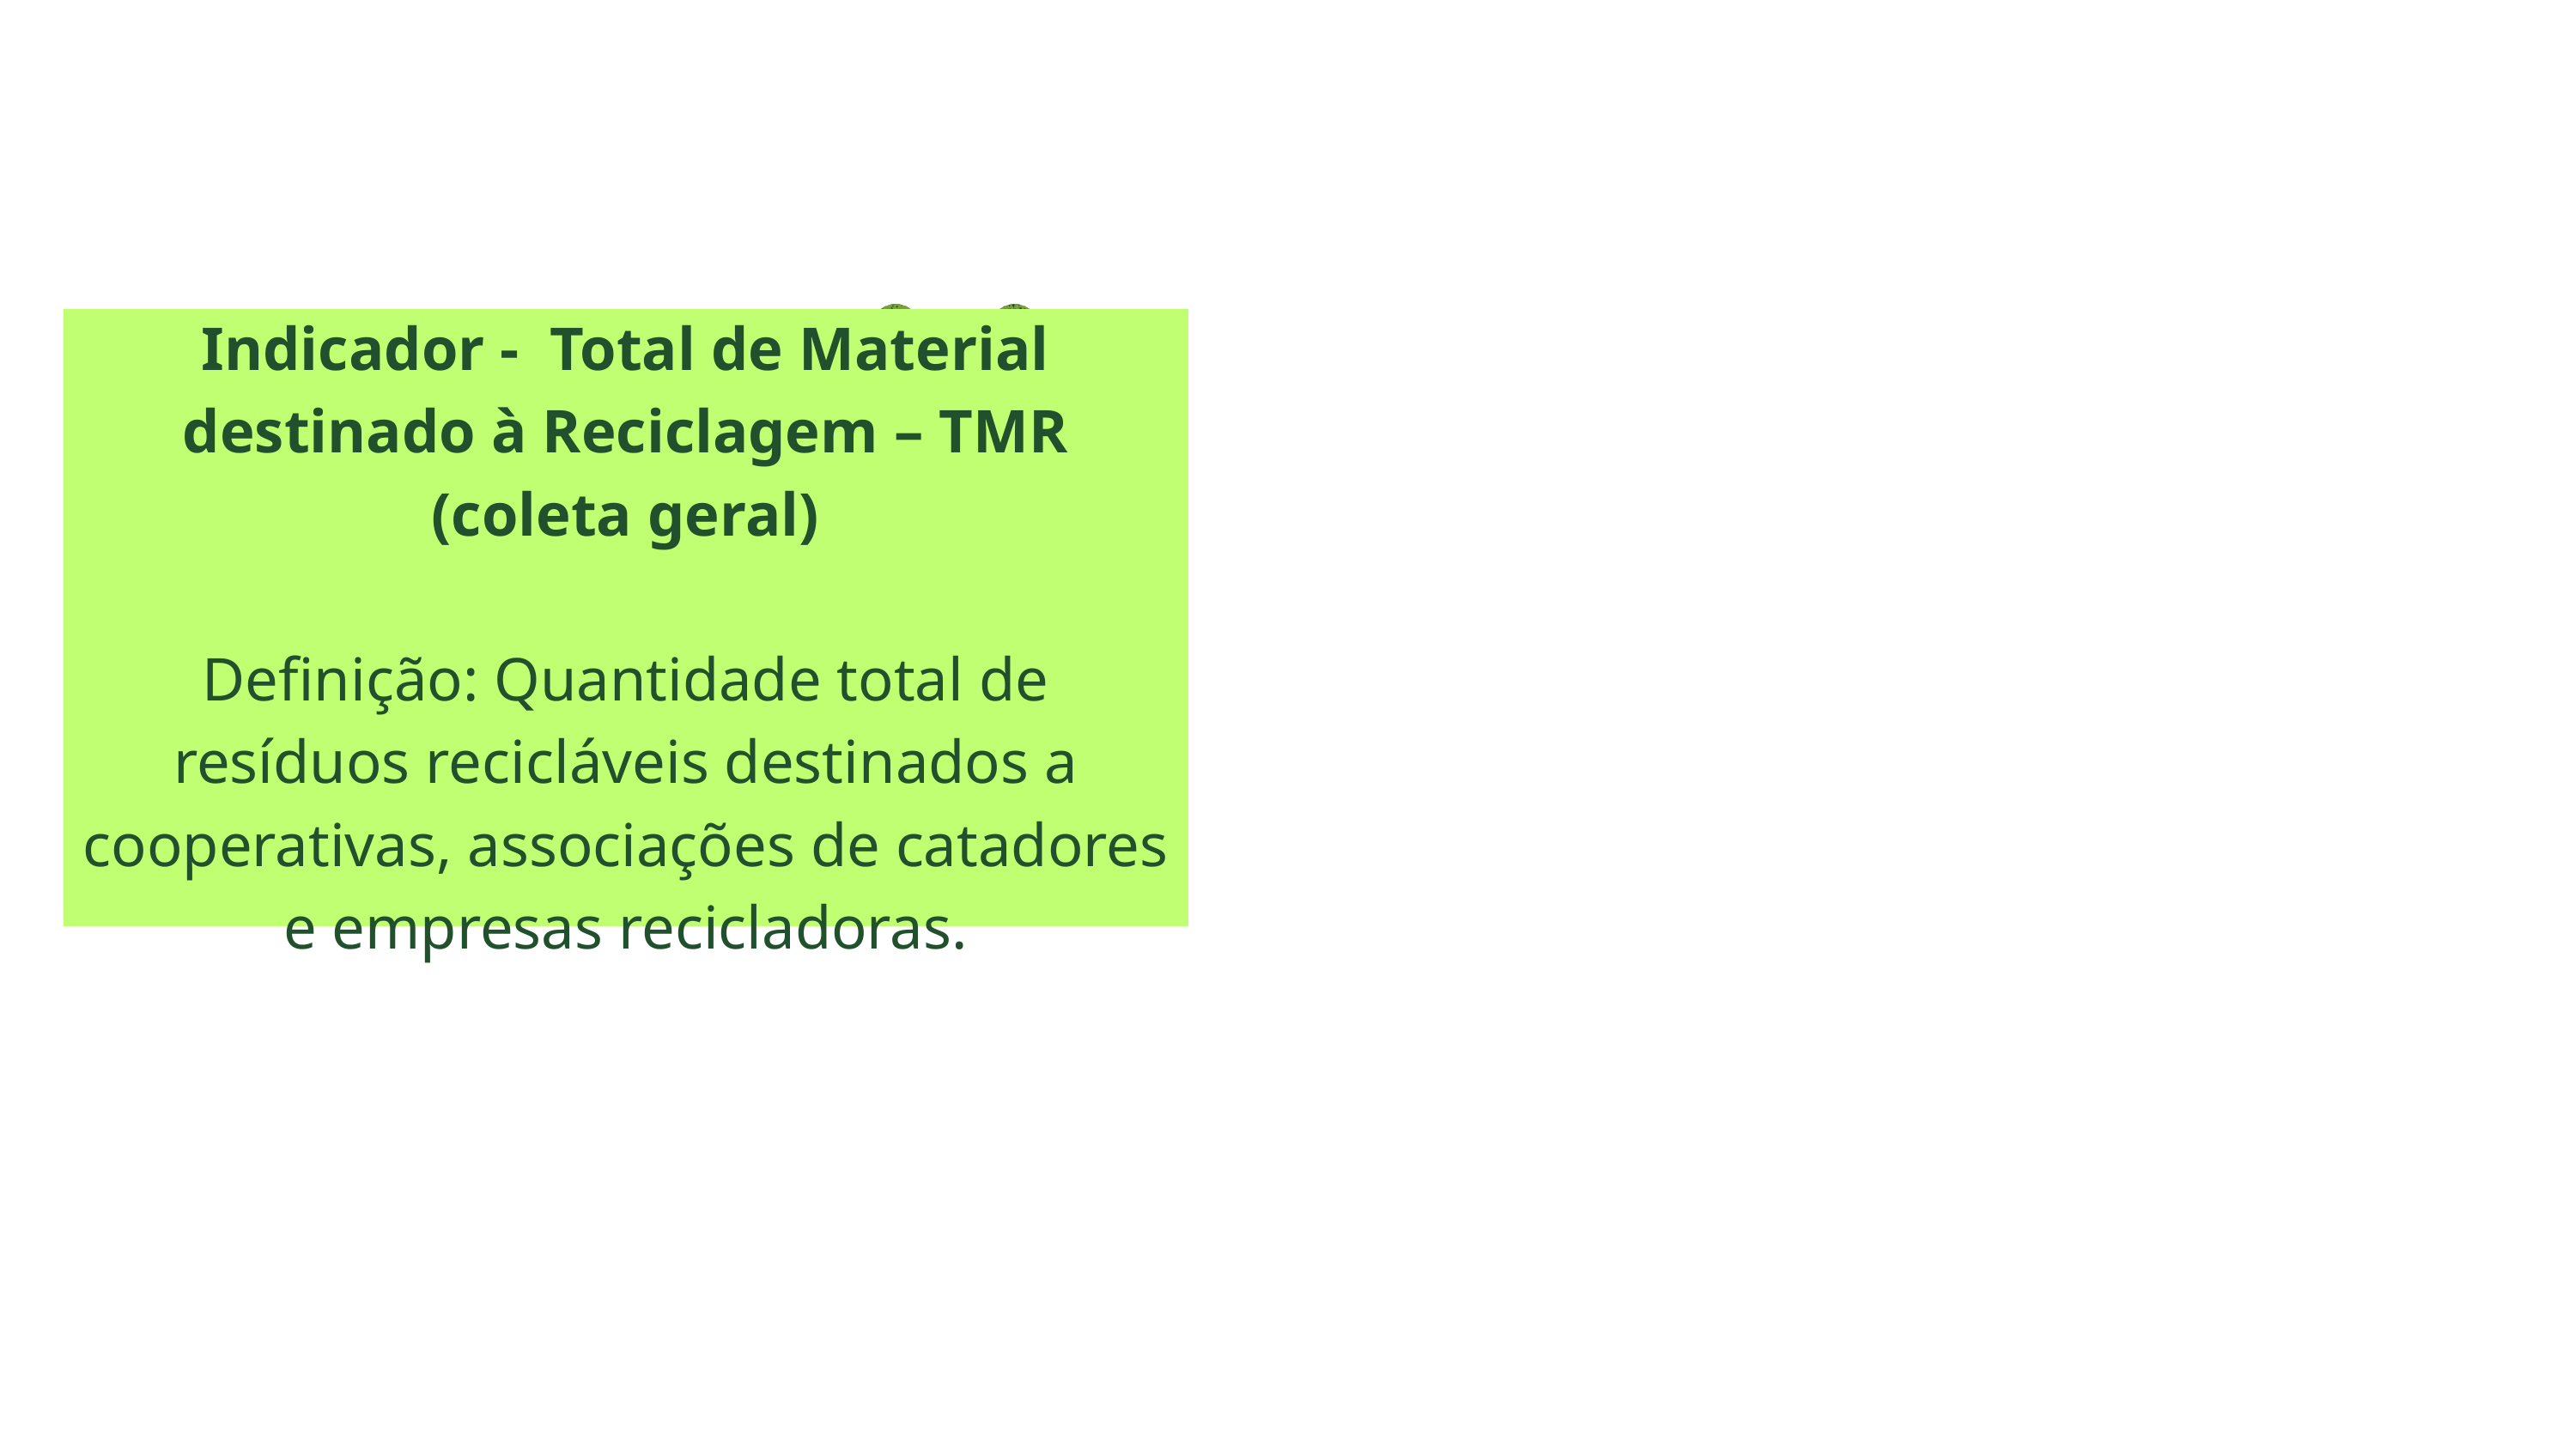

Fórmula: DPA+DPL+DMT+DVD.
Polaridade: Quanto maior o valor, melhor o desempenho.
Periodicidade: Mensal.
Metodologia Análise de Desempenho: Anual
Unidade responsável pelas metas: Secretaria de Governança e Gestão Estratégica.
Indicador - Total de Material destinado à Reciclagem – TMR (coleta geral)
Definição: Quantidade total de resíduos recicláveis destinados a cooperativas, associações de catadores e empresas recicladoras.